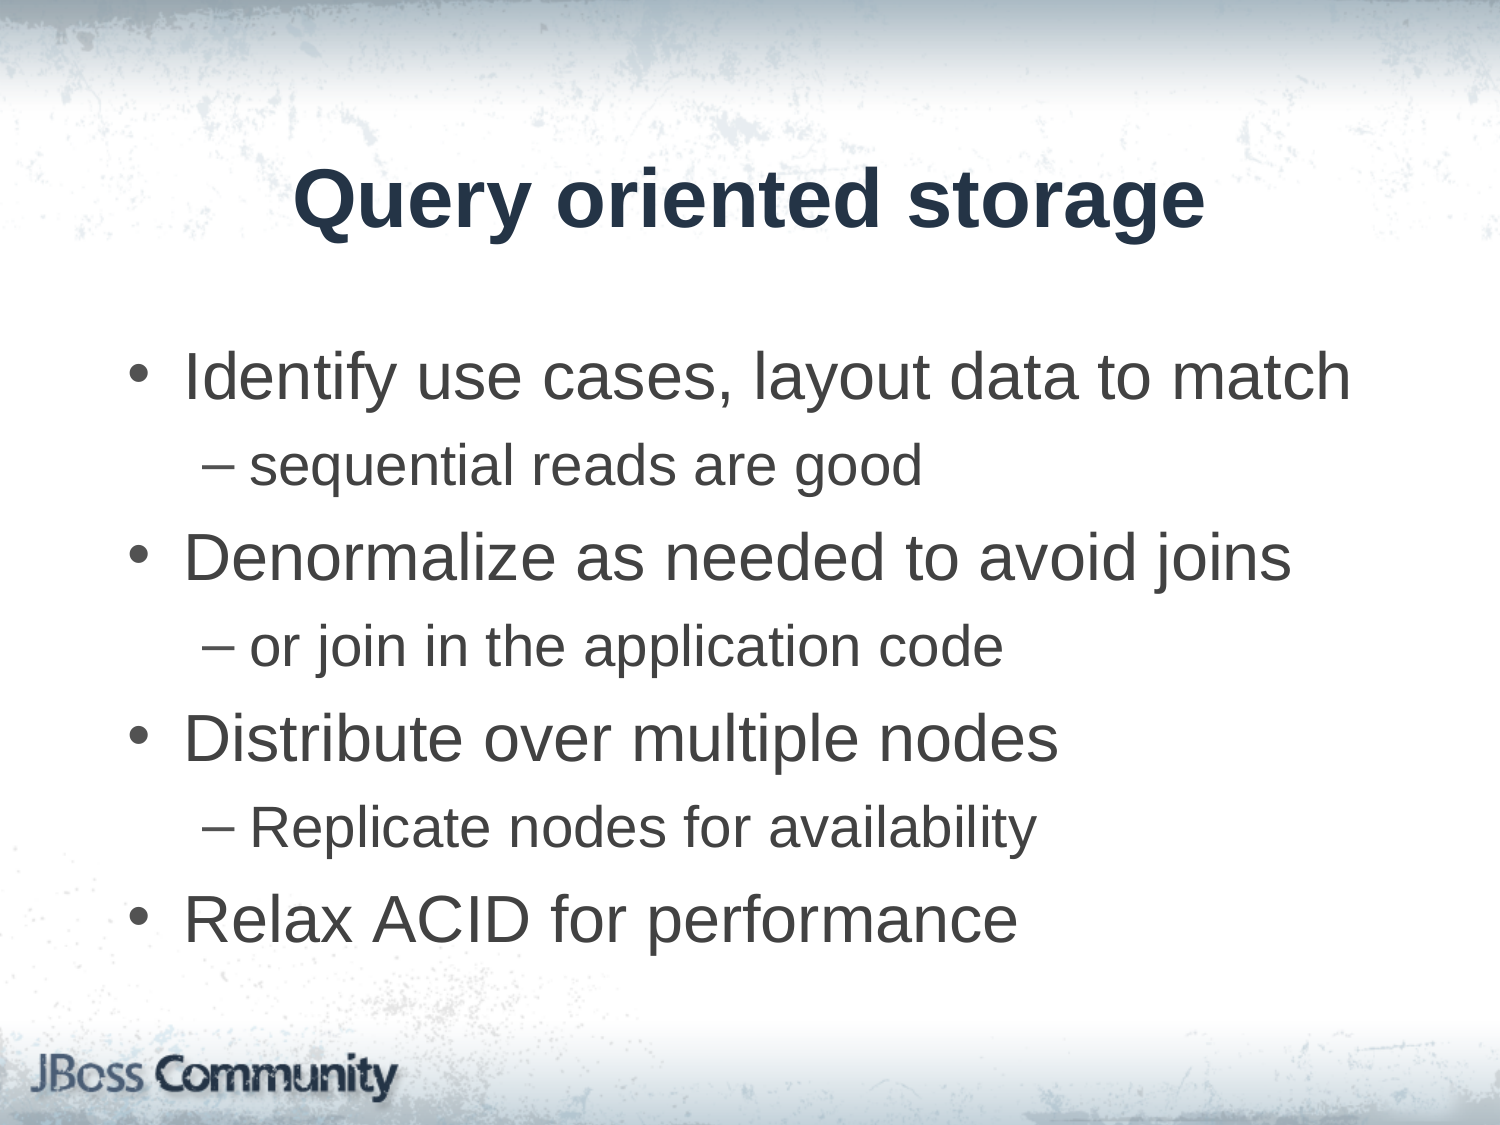

# Query oriented storage
Identify use cases, layout data to match
sequential reads are good
Denormalize as needed to avoid joins
or join in the application code
Distribute over multiple nodes
Replicate nodes for availability
Relax ACID for performance